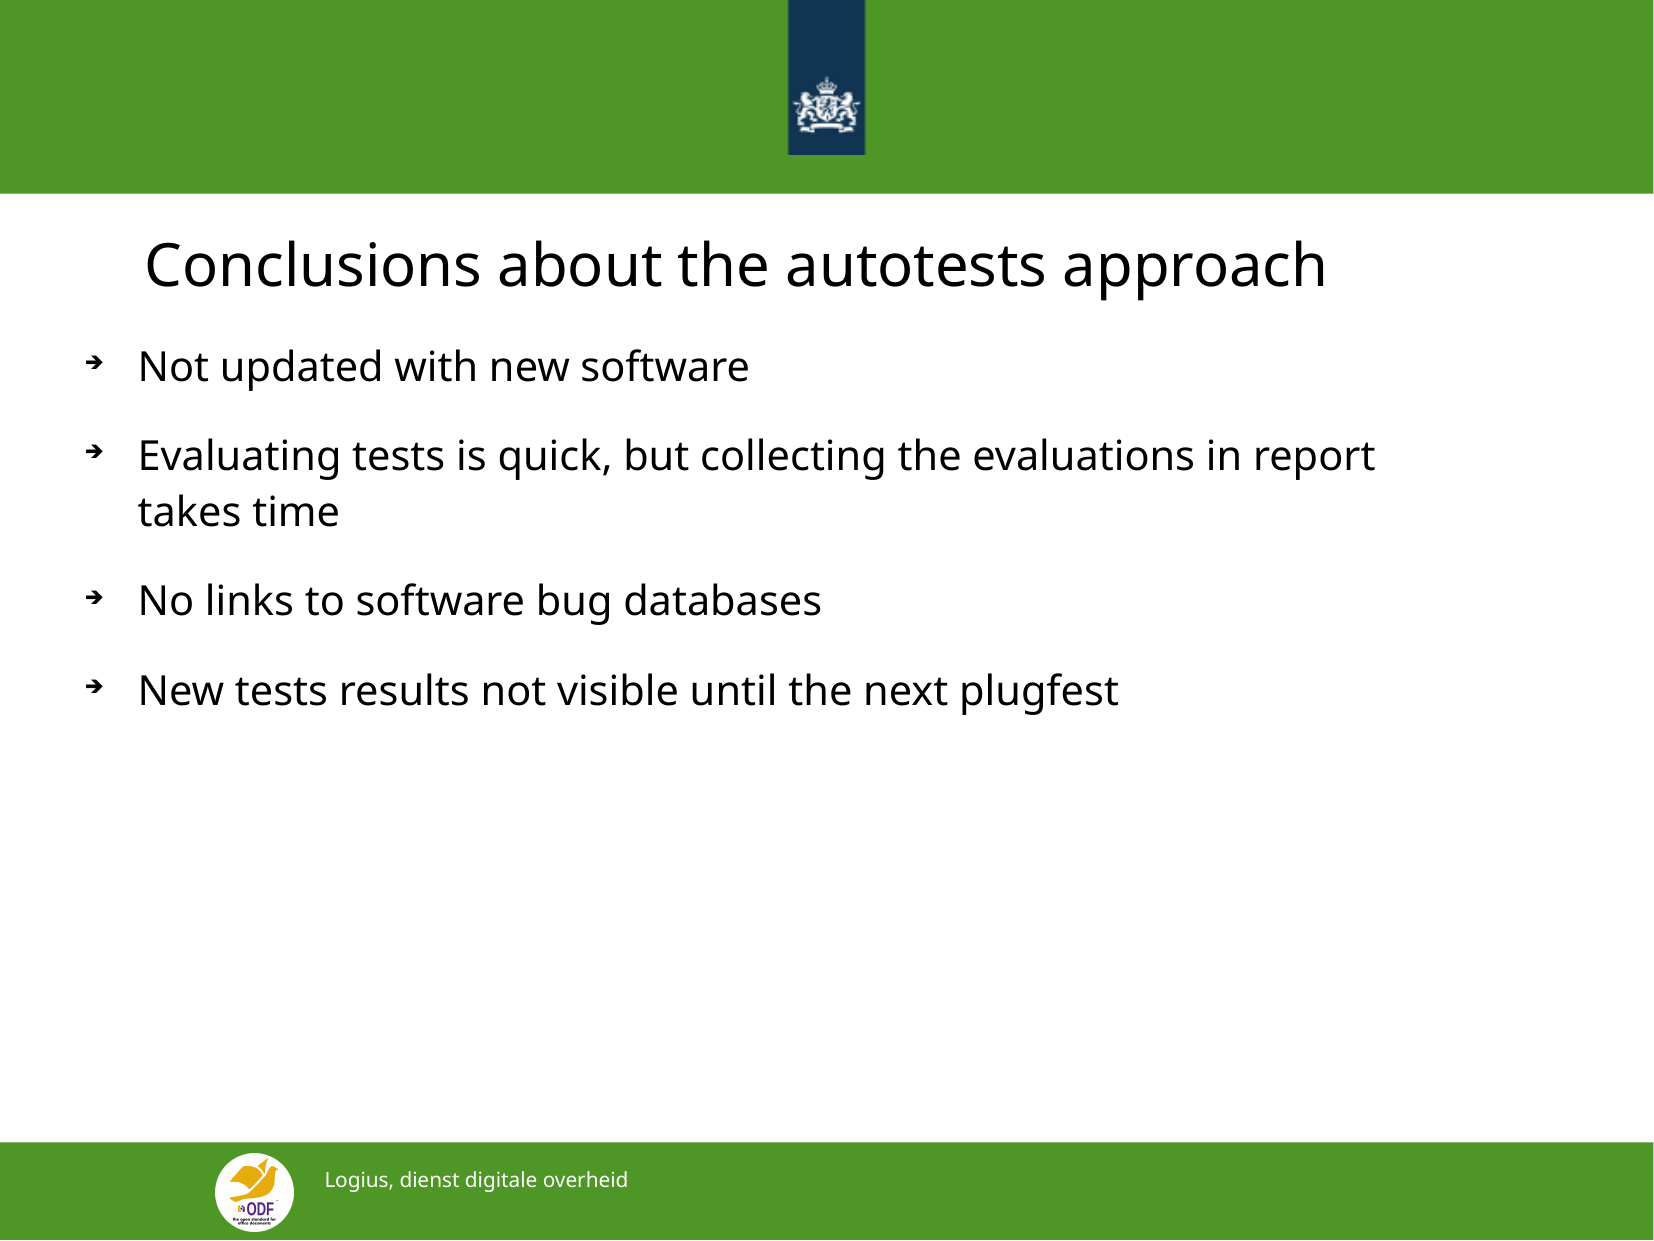

# Conclusions about the autotests approach
Not updated with new software
Evaluating tests is quick, but collecting the evaluations in report takes time
No links to software bug databases
New tests results not visible until the next plugfest